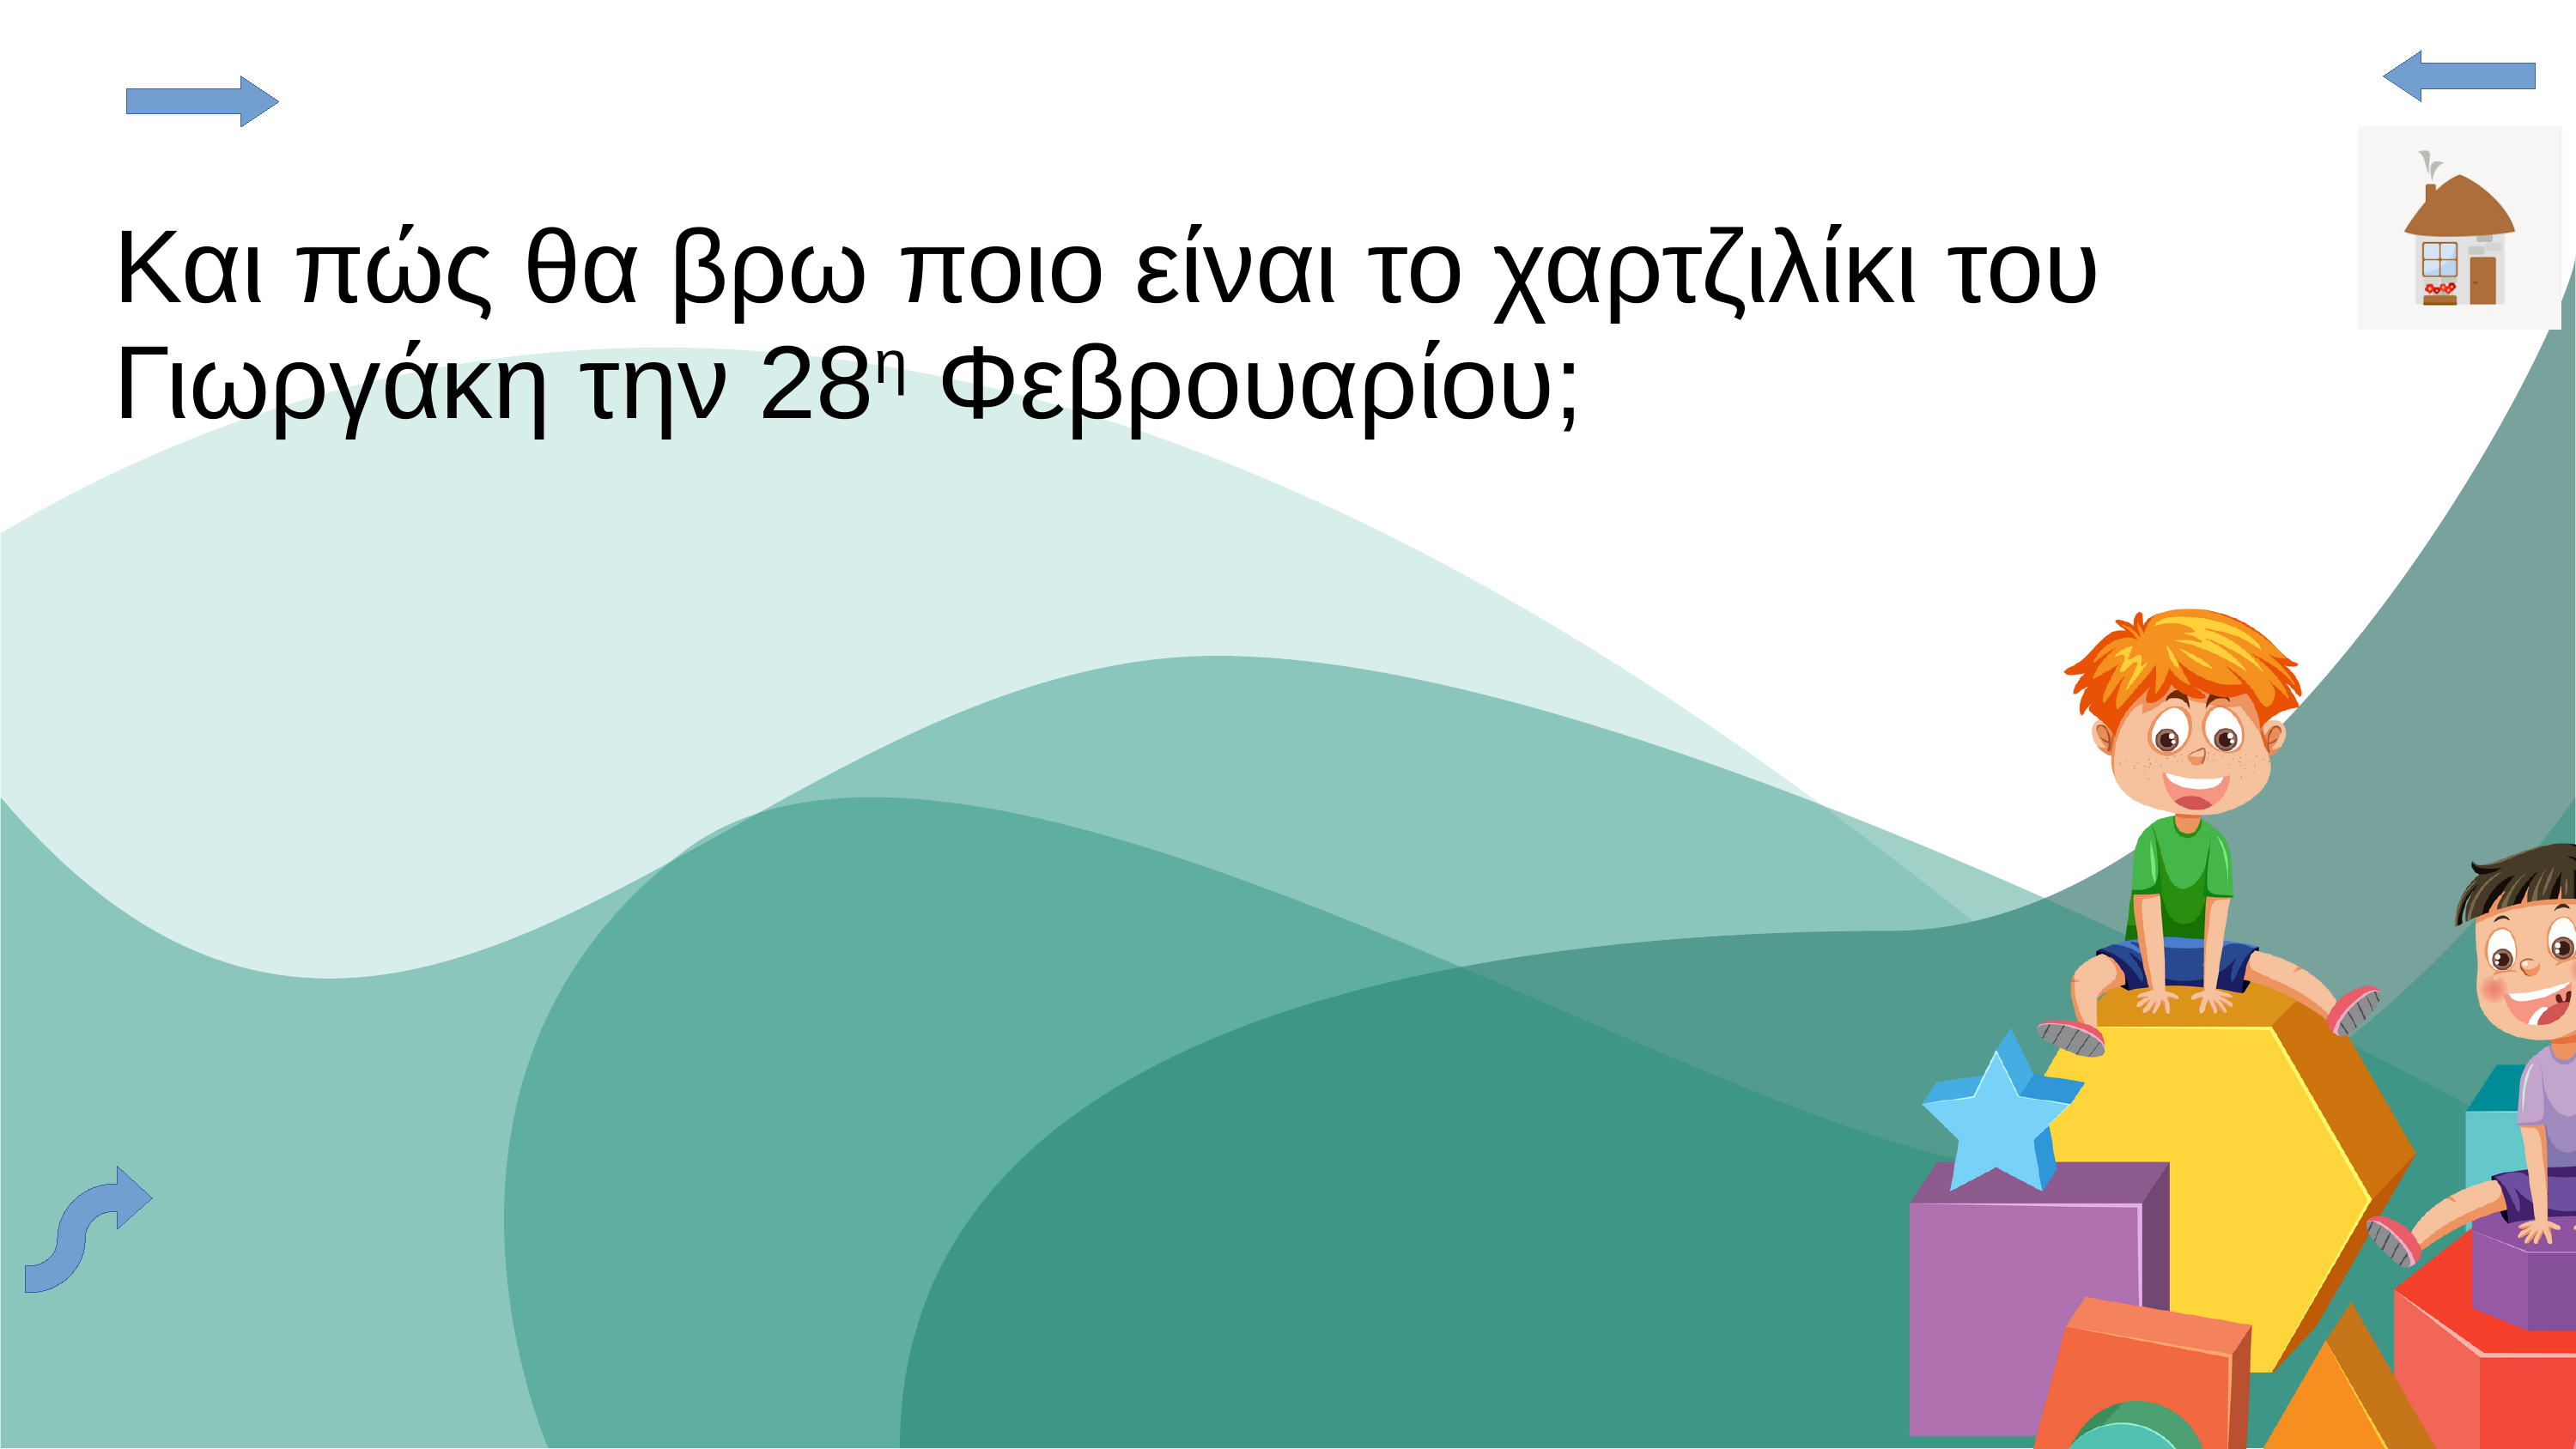

Και πώς θα βρω ποιο είναι το χαρτζιλίκι του Γιωργάκη την 28η Φεβρουαρίου;